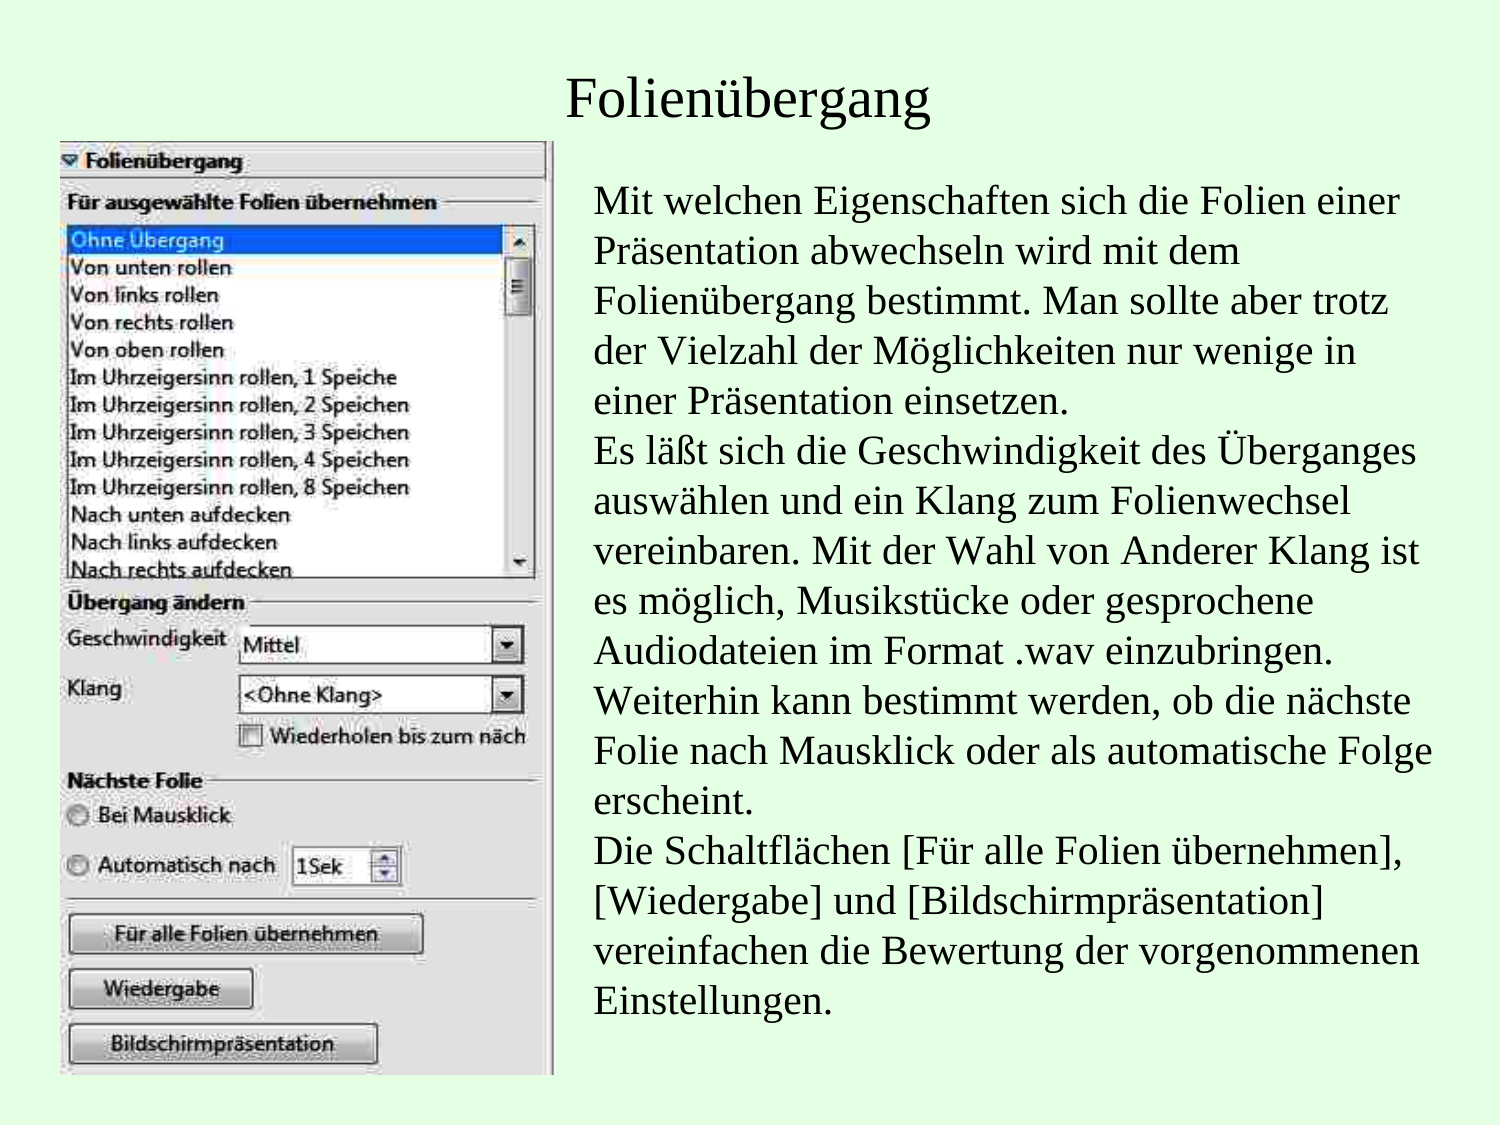

# Folienübergang
Mit welchen Eigenschaften sich die Folien einer Präsentation abwechseln wird mit dem Folienübergang bestimmt. Man sollte aber trotz der Vielzahl der Möglichkeiten nur wenige in einer Präsentation einsetzen.
Es läßt sich die Geschwindigkeit des Überganges auswählen und ein Klang zum Folienwechsel vereinbaren. Mit der Wahl von Anderer Klang ist es möglich, Musikstücke oder gesprochene Audiodateien im Format .wav einzubringen.
Weiterhin kann bestimmt werden, ob die nächste Folie nach Mausklick oder als automatische Folge erscheint.
Die Schaltflächen [Für alle Folien übernehmen], [Wiedergabe] und [Bildschirmpräsentation] vereinfachen die Bewertung der vorgenommenen Einstellungen.